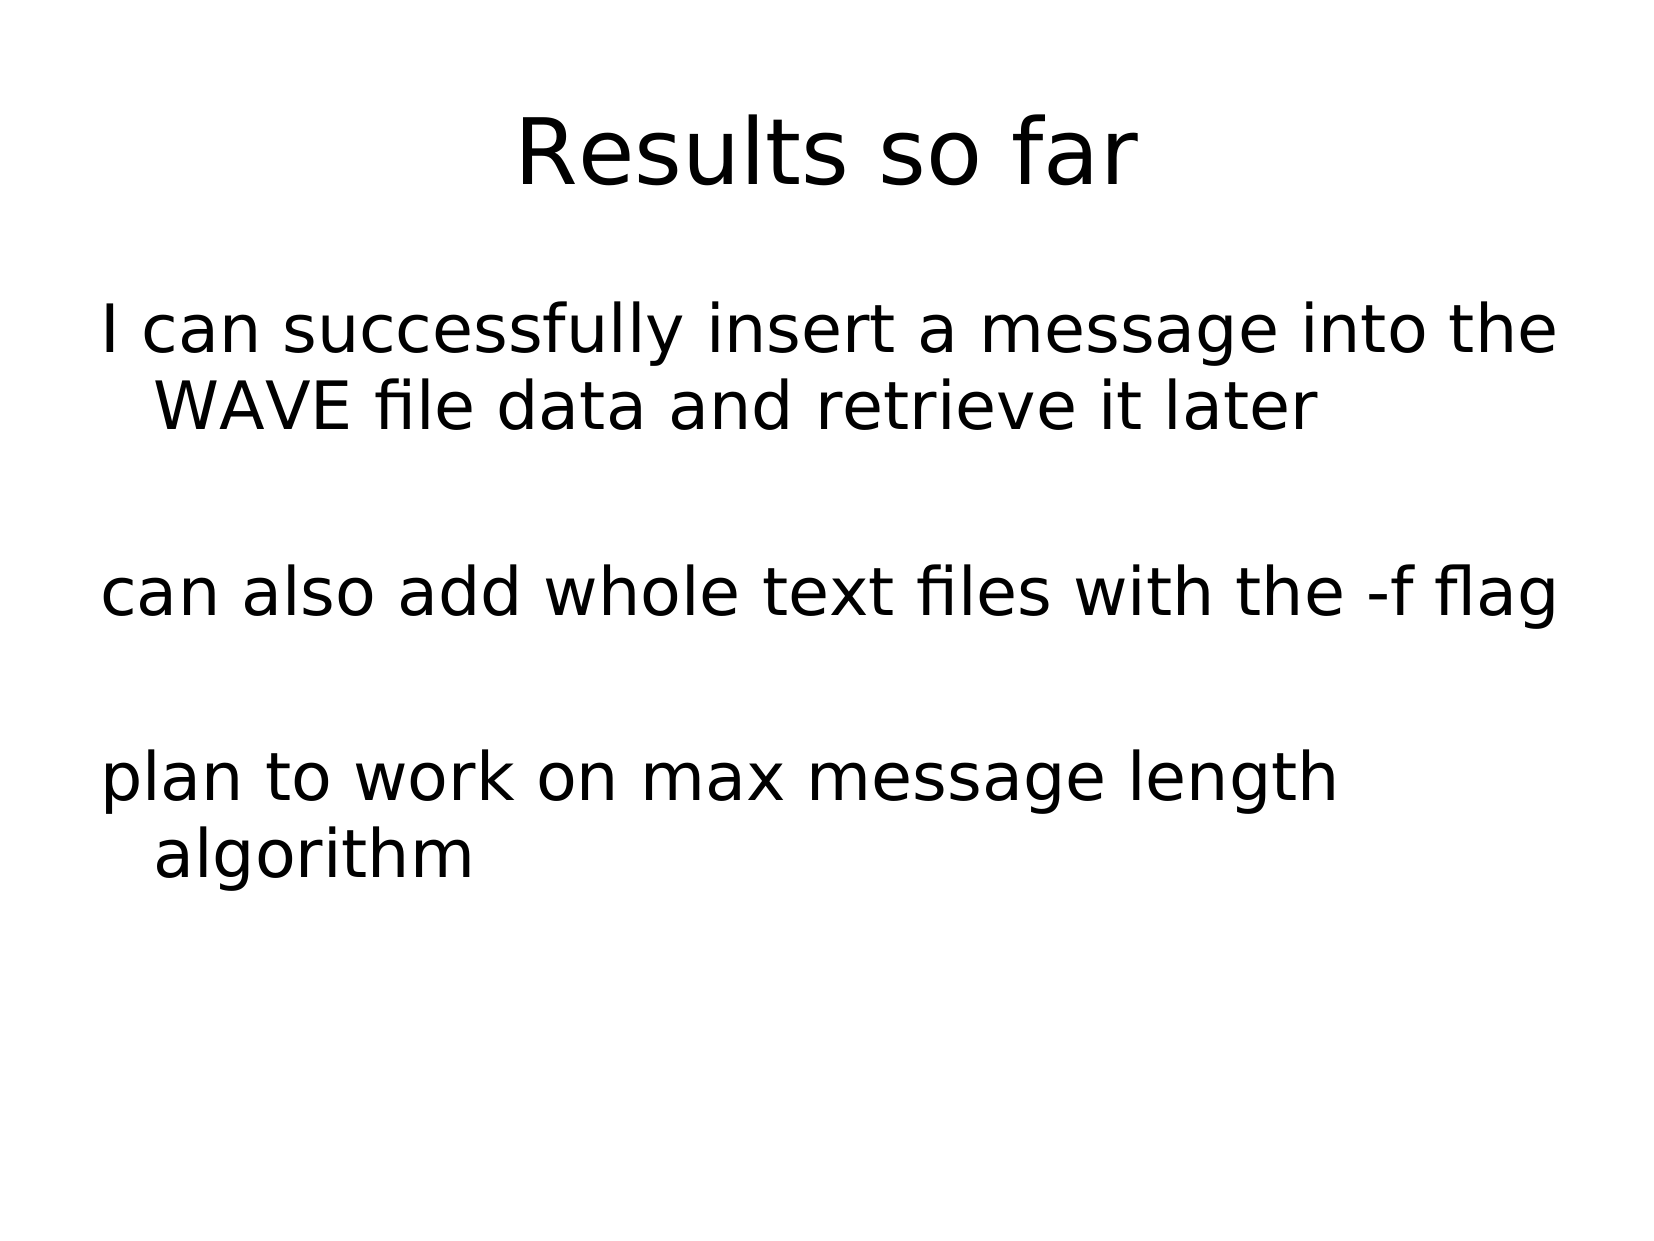

# Results so far
I can successfully insert a message into the WAVE file data and retrieve it later
can also add whole text files with the -f flag
plan to work on max message length algorithm